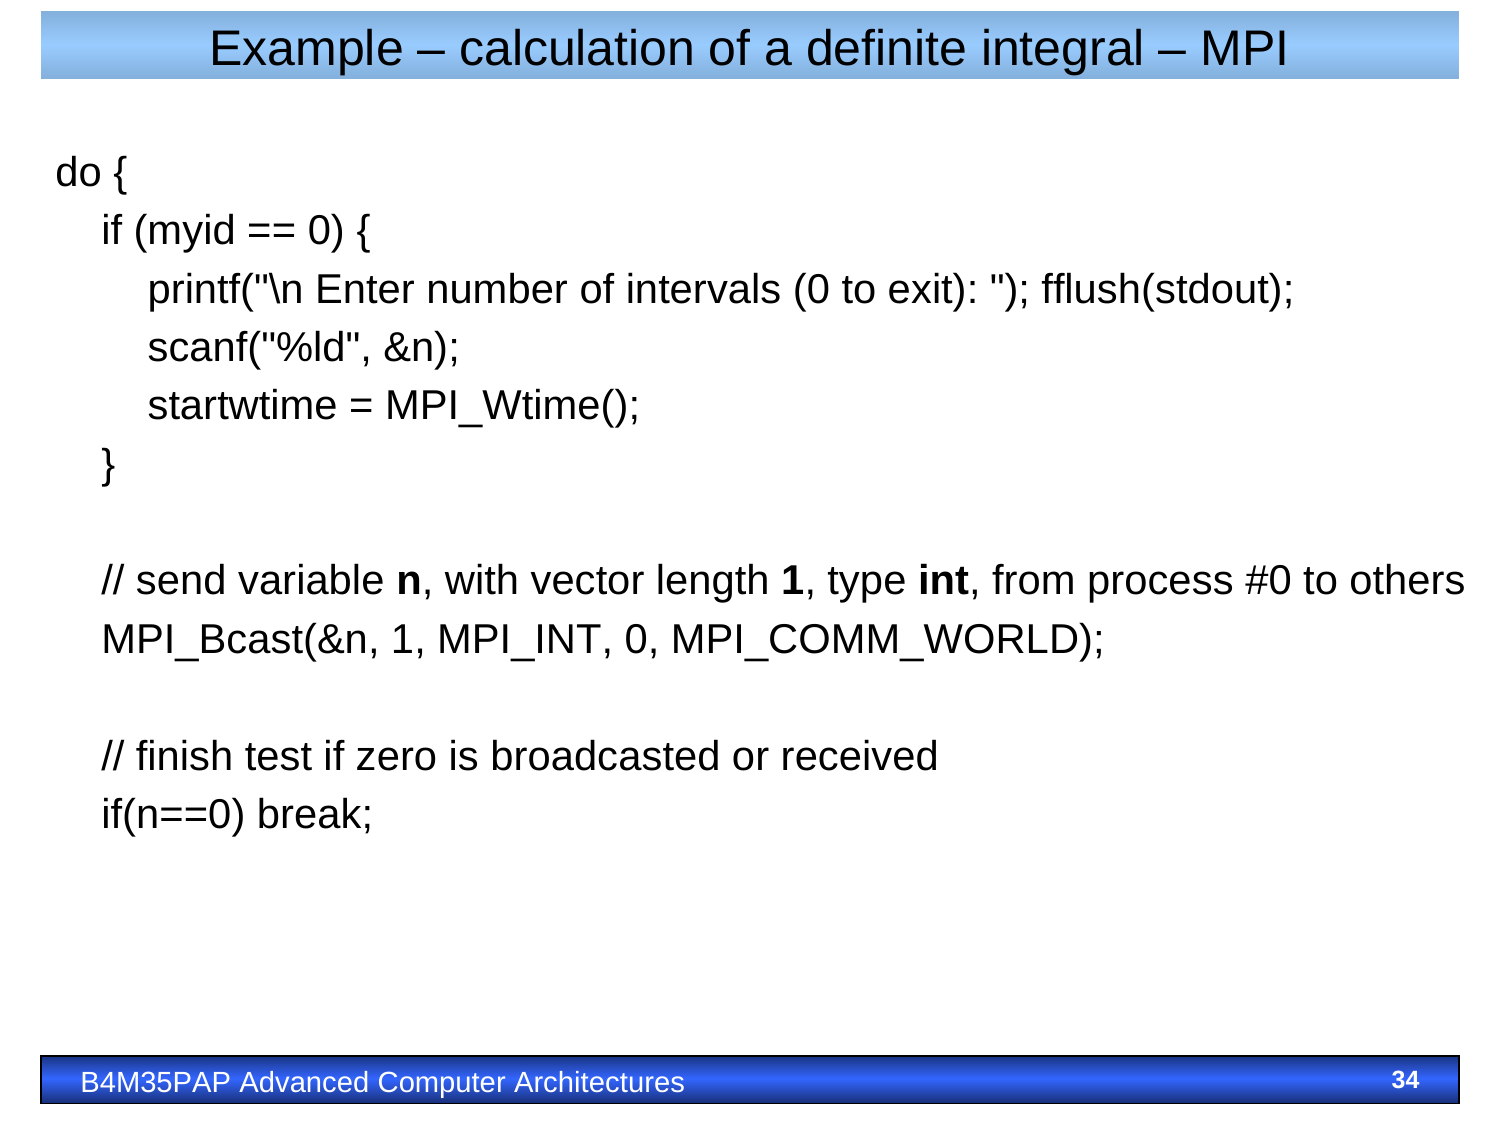

# Example – calculation of a definite integral – MPI
 do {
 if (myid == 0) {
 printf("\n Enter number of intervals (0 to exit): "); fflush(stdout);
 scanf("%ld", &n);
 startwtime = MPI_Wtime();
 }
 // send variable n, with vector length 1, type int, from process #0 to others
 MPI_Bcast(&n, 1, MPI_INT, 0, MPI_COMM_WORLD);
 // finish test if zero is broadcasted or received
 if(n==0) break;